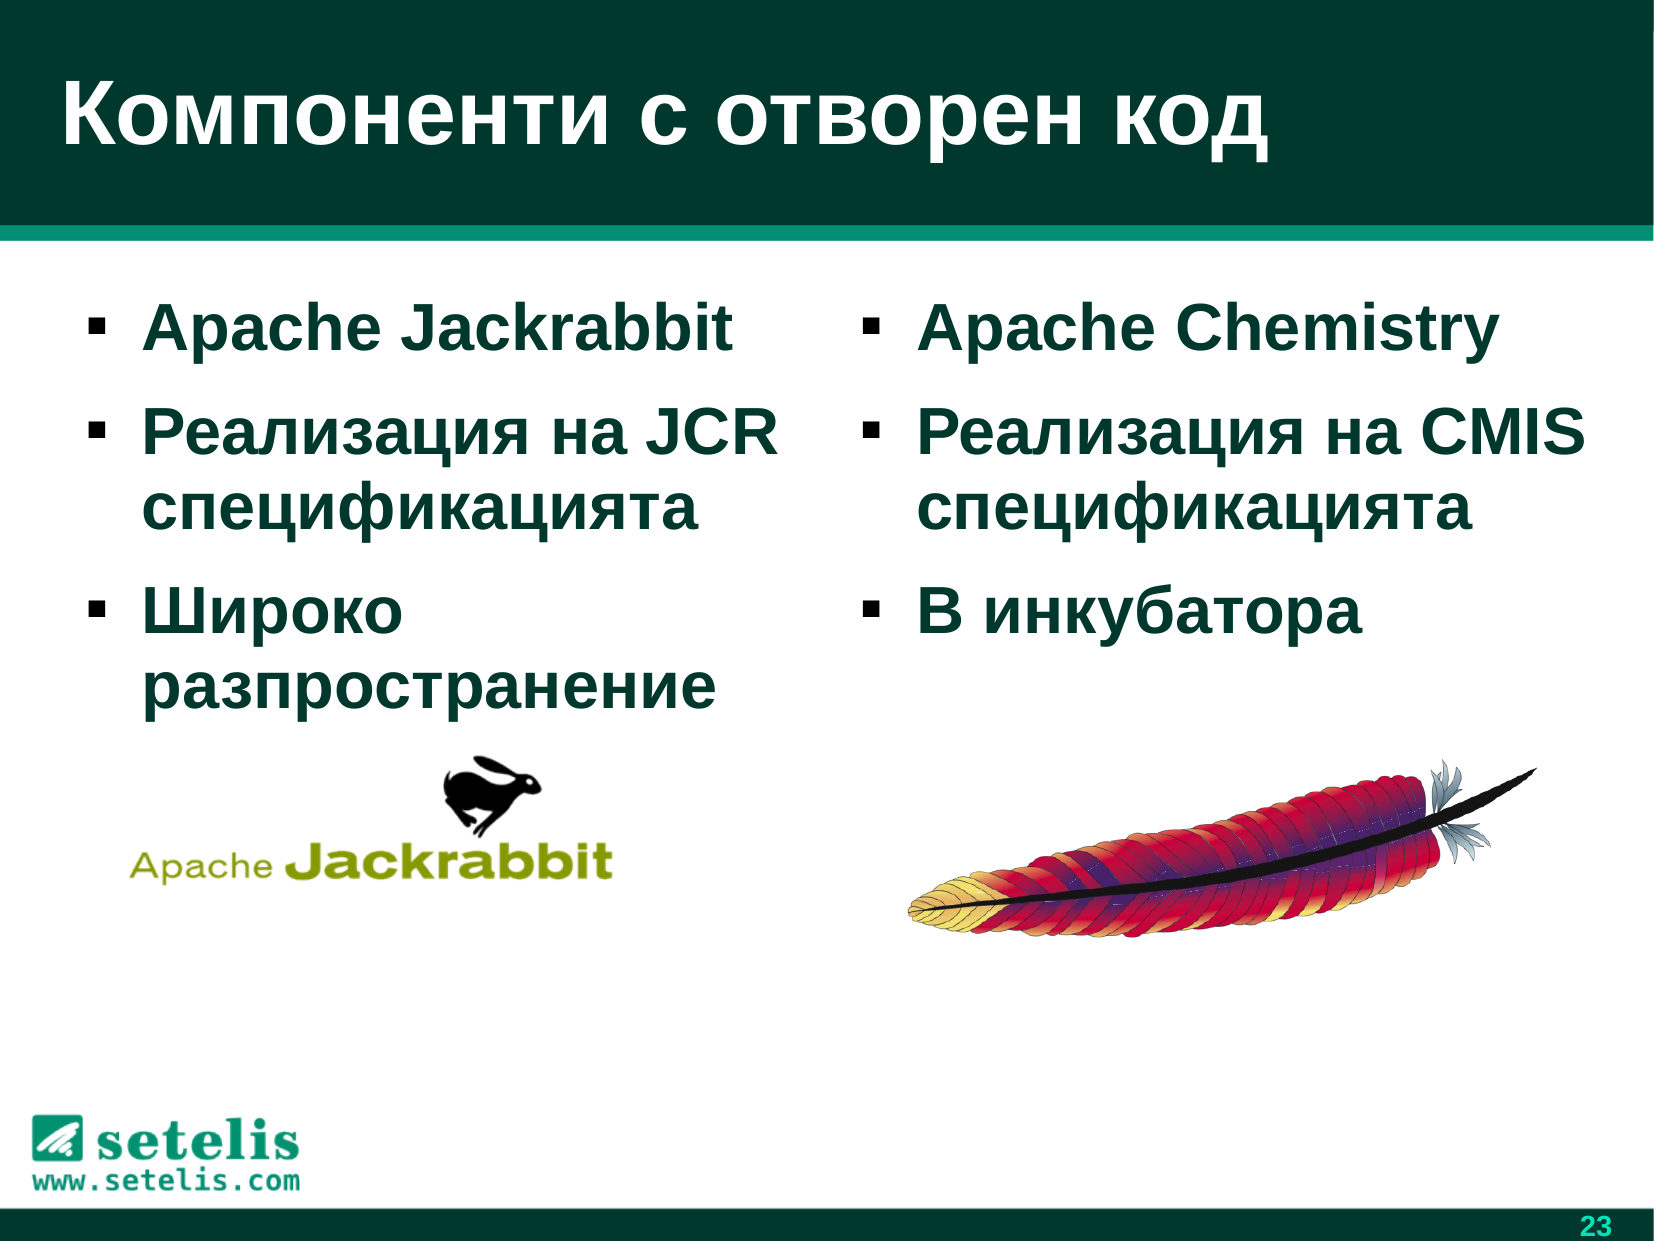

# Компоненти с отворен код
Apache Jackrabbit
Реализация на JCR спецификацията
Широко разпространение
Apache Chemistry
Реализация на CMIS спецификацията
В инкубатора
23